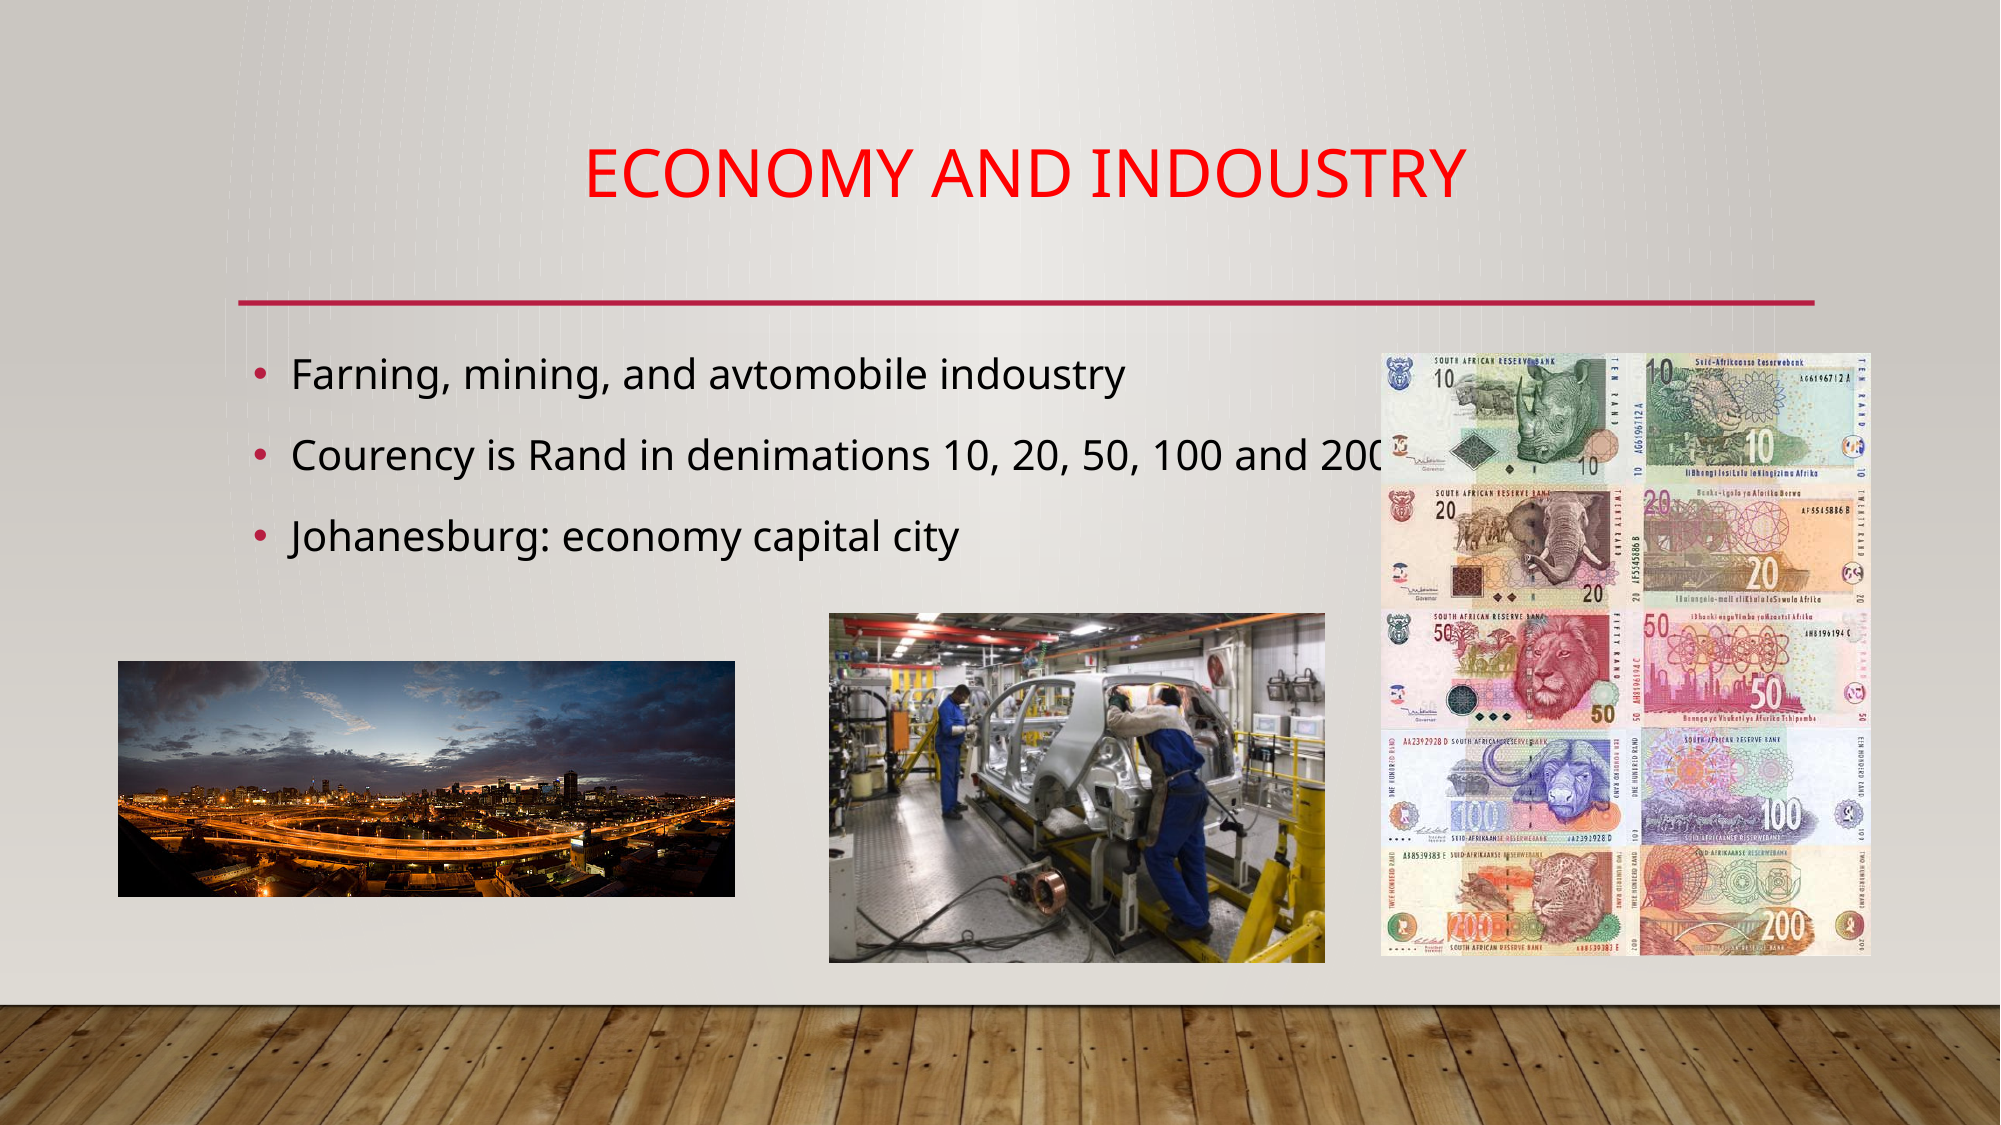

# ECONOMY and indoustry
Farning, mining, and avtomobile indoustry
Courency is Rand in denimations 10, 20, 50, 100 and 200‘s
Johanesburg: economy capital city